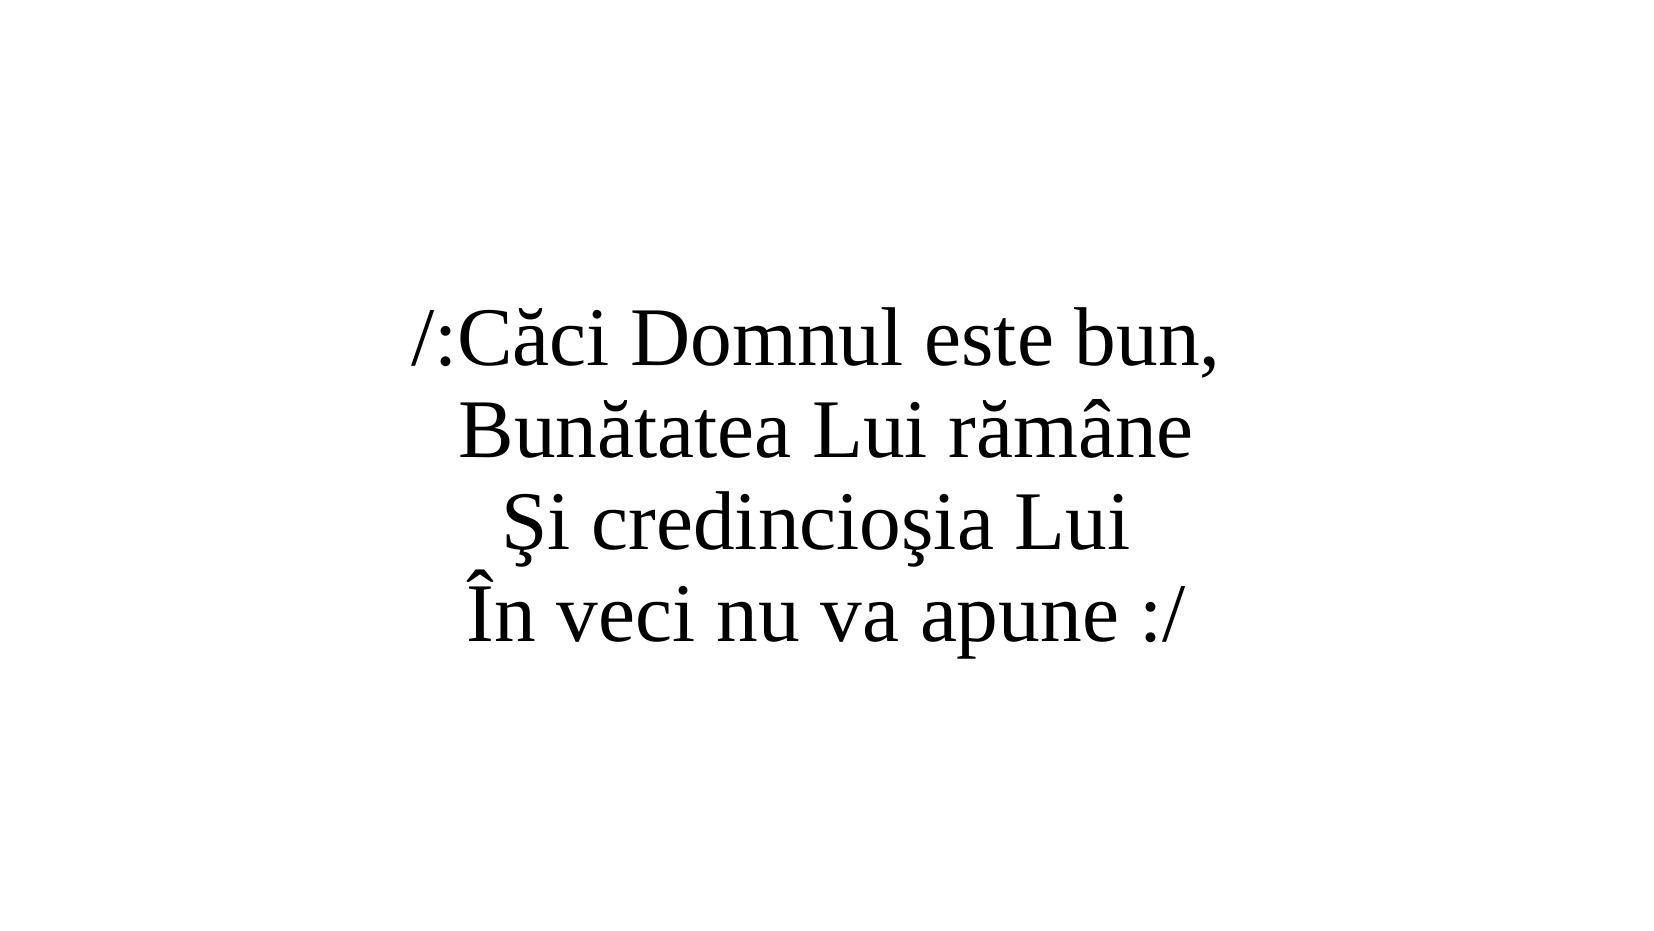

# /:Căci Domnul este bun,
Bunătatea Lui rămâne
Şi credincioşia Lui
În veci nu va apune :/